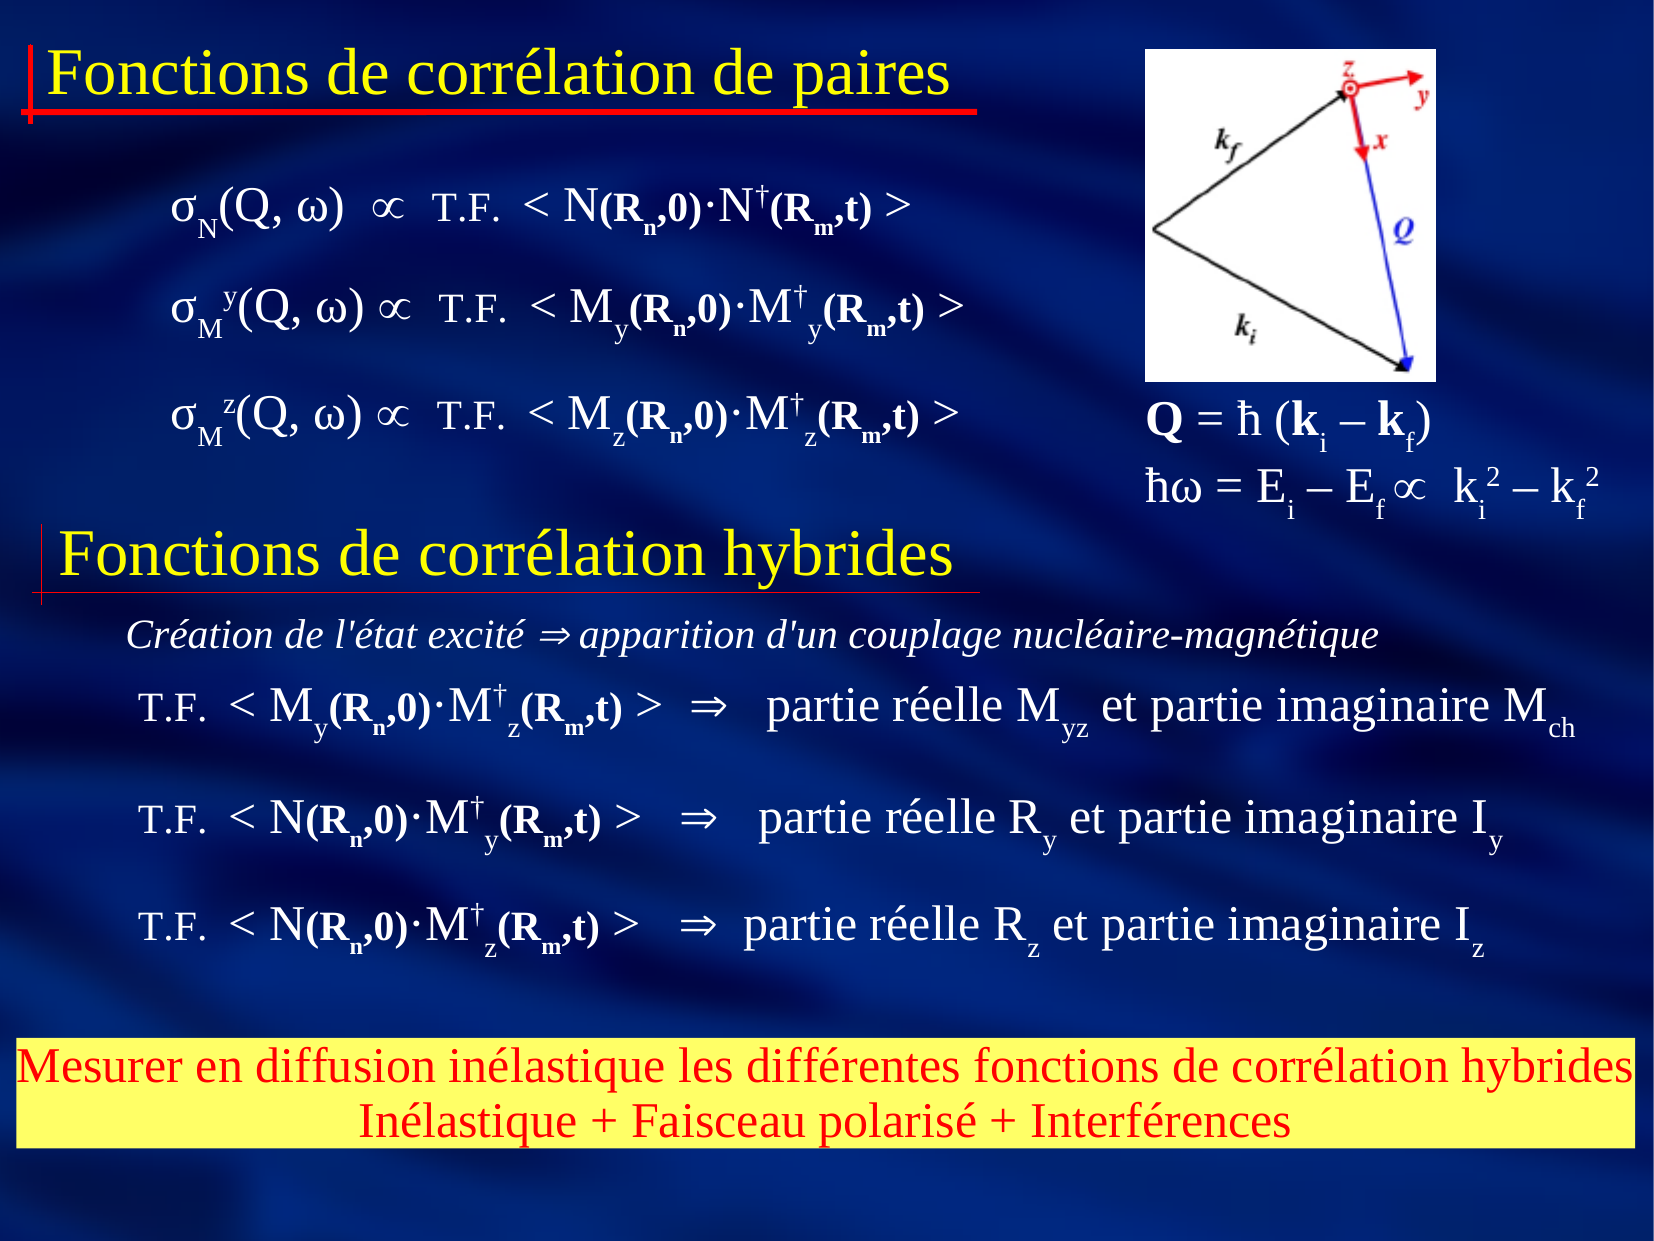

Fonctions de corrélation de paires
σN(Q, ω)  T.F. < N(Rn,0)·N†(Rm,t) >
σMy(Q, ω)  T.F. < My(Rn,0)·M†y(Rm,t) >
σMz(Q, ω)  T.F. < Mz(Rn,0)·M†z(Rm,t) >
Q = ħ (ki – kf)
ħω = Ei – Ef  ki2 – kf2
Fonctions de corrélation hybrides
Création de l'état excité  apparition d'un couplage nucléaire-magnétique
 T.F. < My(Rn,0)·M†z(Rm,t) >  partie réelle Myz et partie imaginaire Mch
 T.F. < N(Rn,0)·M†y(Rm,t) >  partie réelle Ry et partie imaginaire Iy
 T.F. < N(Rn,0)·M†z(Rm,t) >  partie réelle Rz et partie imaginaire Iz
Mesurer en diffusion inélastique les différentes fonctions de corrélation hybrides
Inélastique + Faisceau polarisé + Interférences